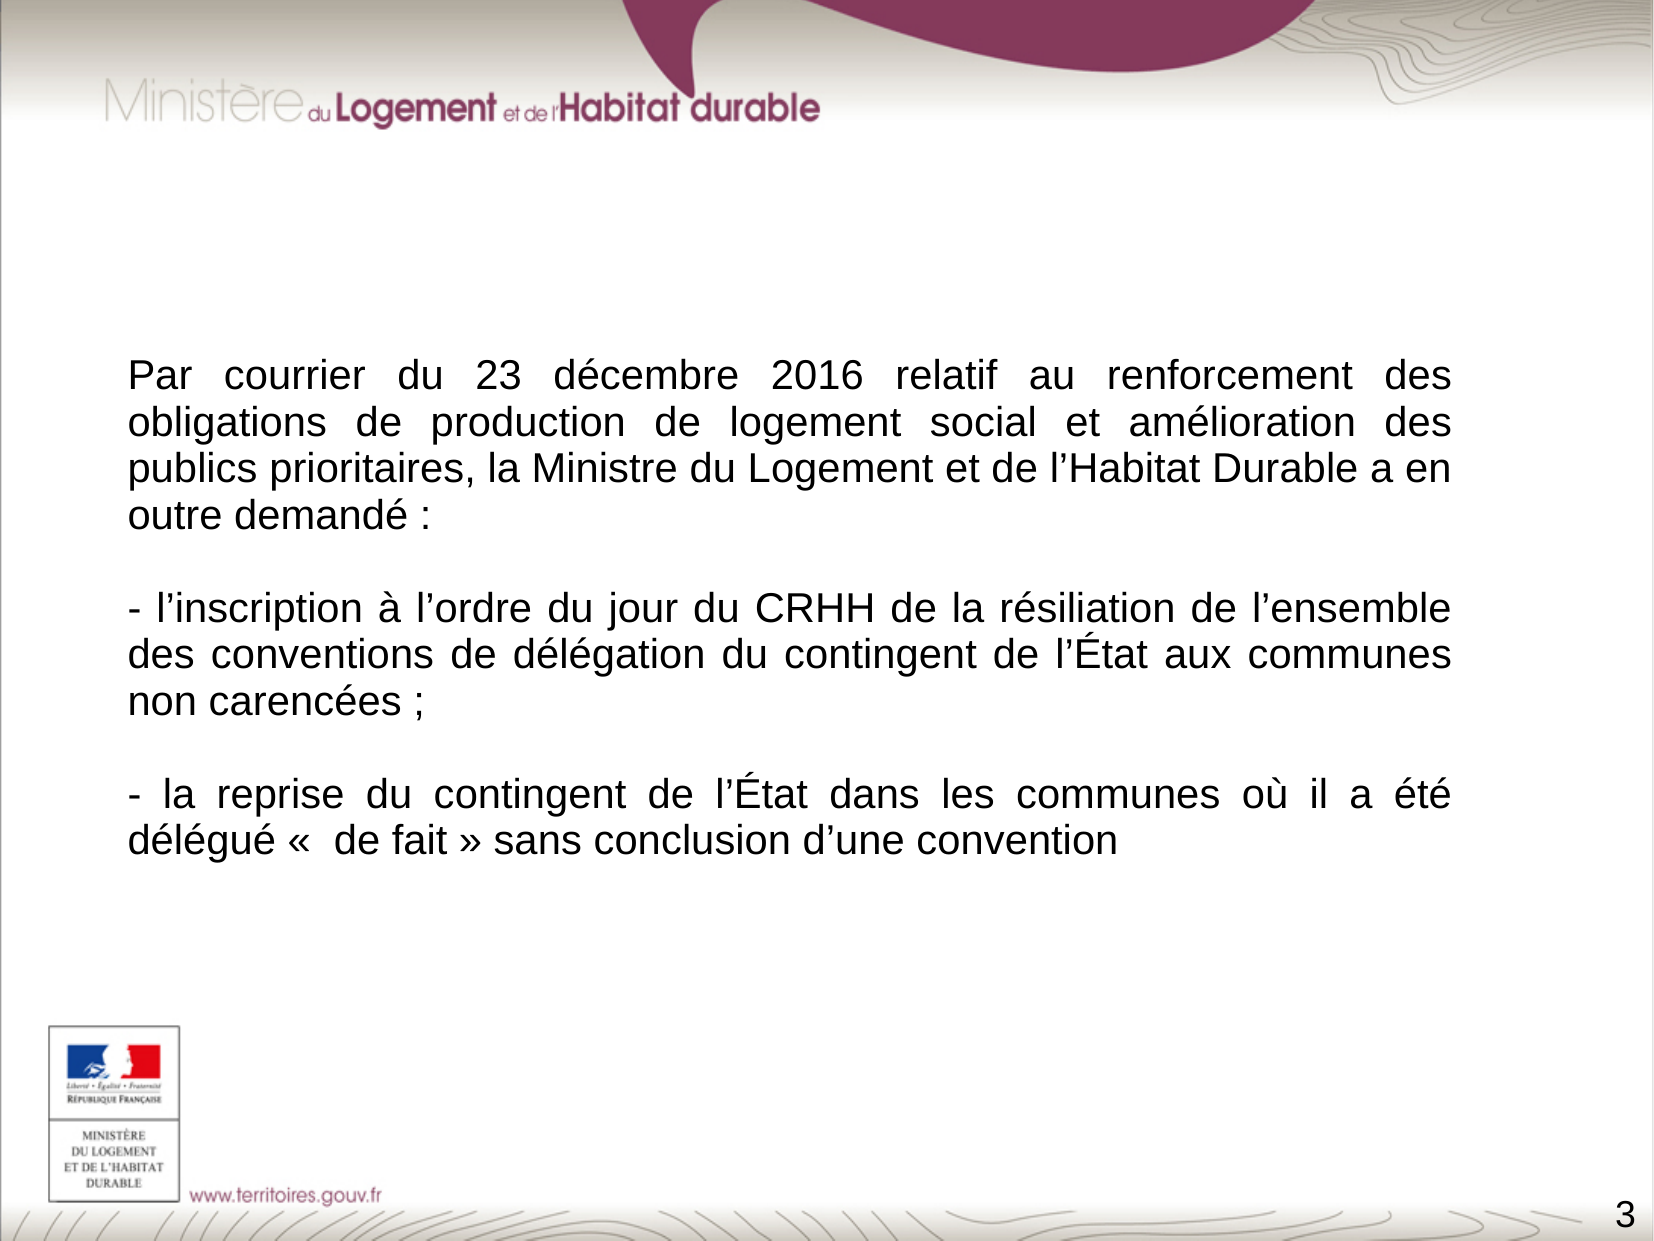

#
Par courrier du 23 décembre 2016 relatif au renforcement des obligations de production de logement social et amélioration des publics prioritaires, la Ministre du Logement et de l’Habitat Durable a en outre demandé :
- l’inscription à l’ordre du jour du CRHH de la résiliation de l’ensemble des conventions de délégation du contingent de l’État aux communes non carencées ;
- la reprise du contingent de l’État dans les communes où il a été délégué «  de fait » sans conclusion d’une convention